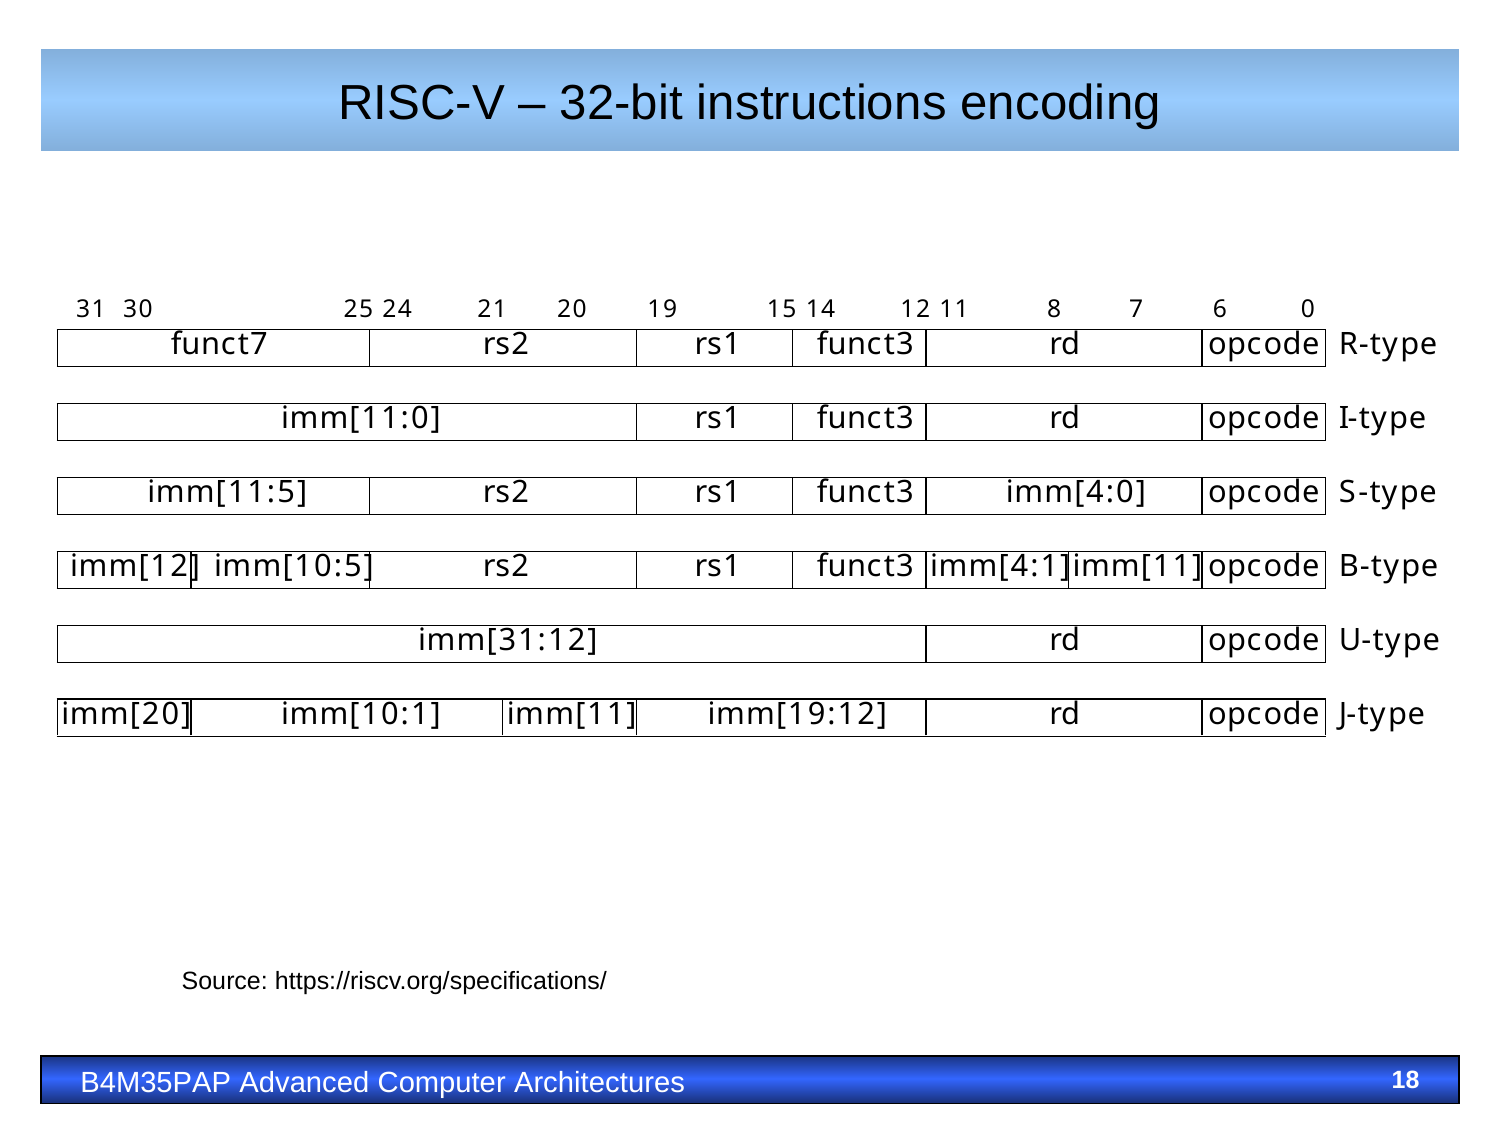

# RISC-V – 32-bit instructions encoding
Source: https://riscv.org/specifications/